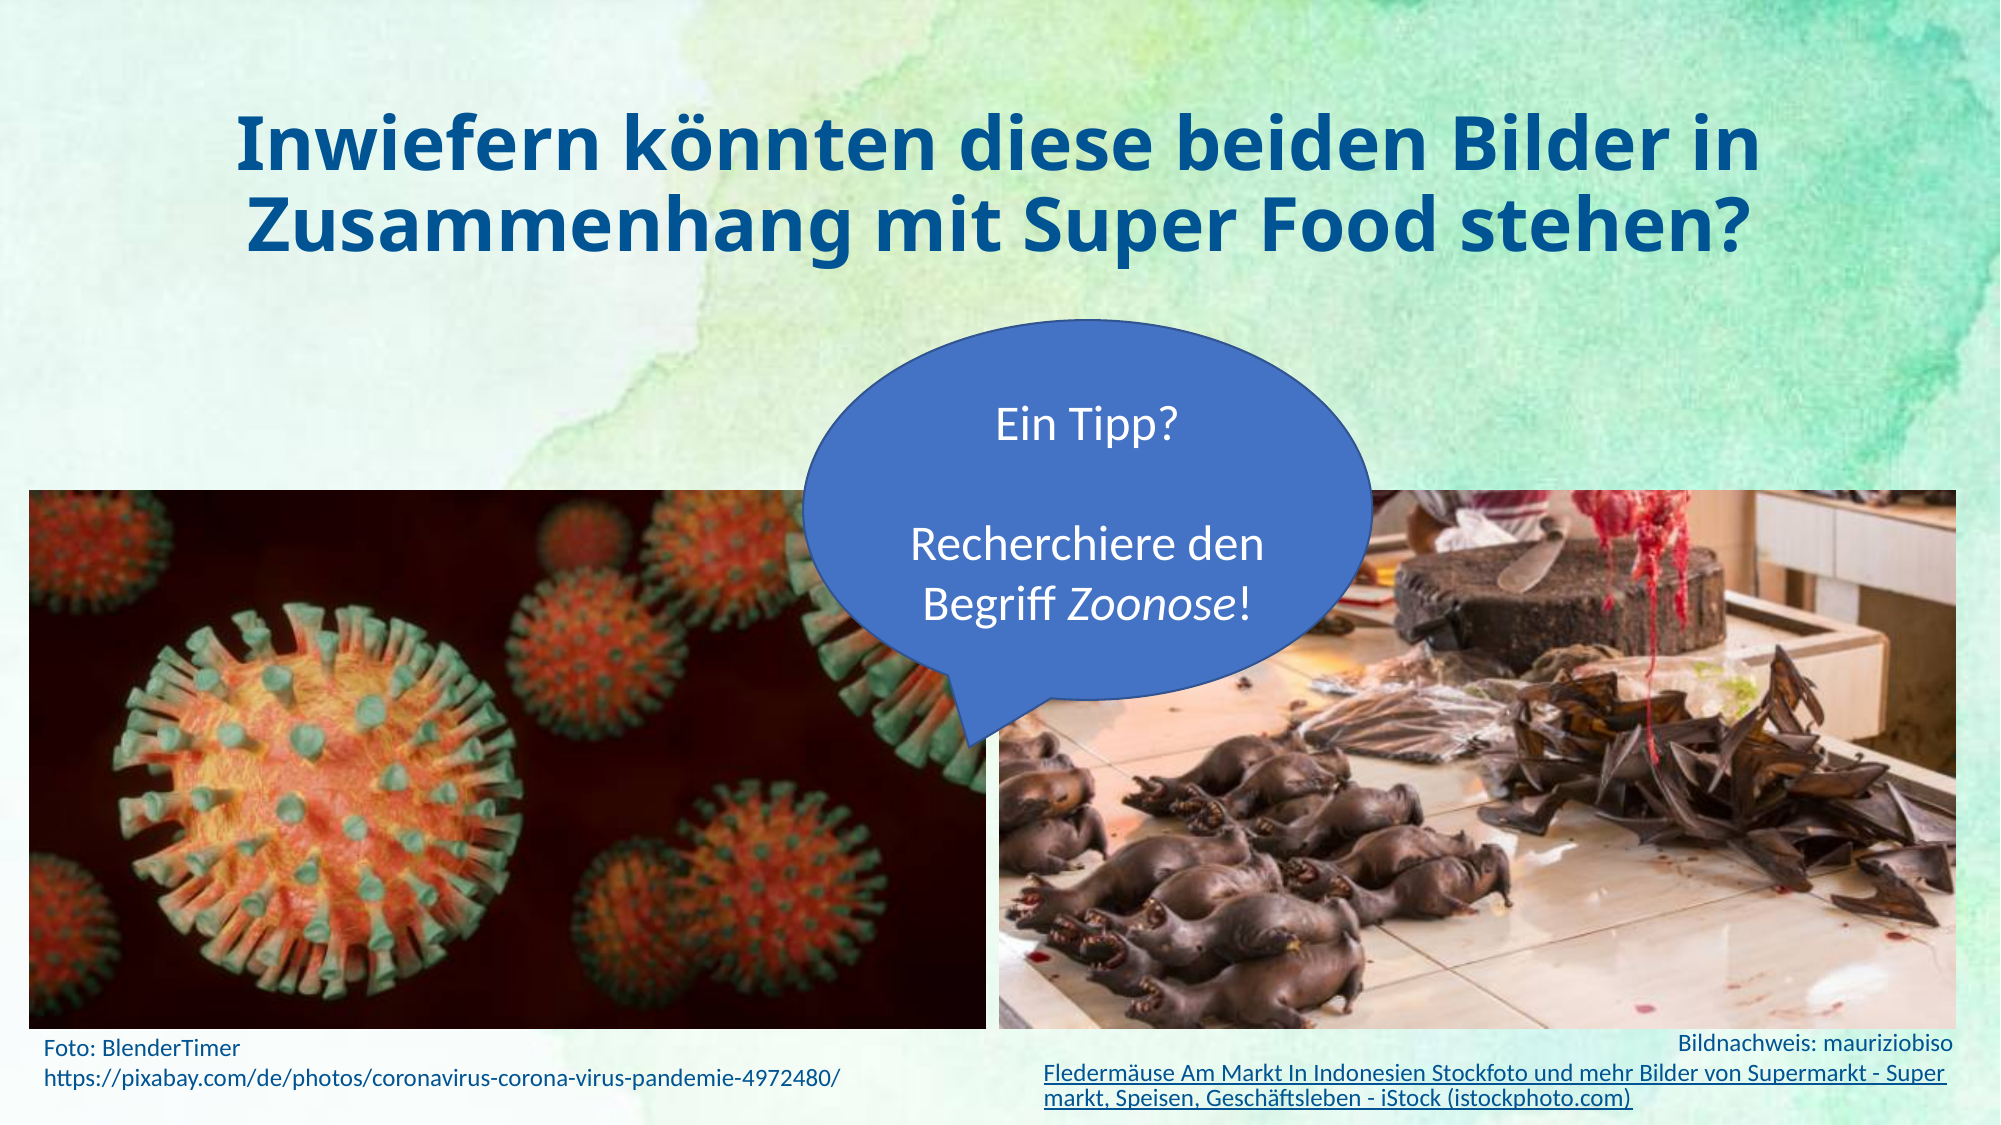

# Inwiefern könnten diese beiden Bilder in Zusammenhang mit Super Food stehen?
Ein Tipp?
Recherchiere den Begriff Zoonose!
Bildnachweis: mauriziobiso
Fledermäuse Am Markt In Indonesien Stockfoto und mehr Bilder von Supermarkt - Supermarkt, Speisen, Geschäftsleben - iStock (istockphoto.com)
Foto: BlenderTimer
https://pixabay.com/de/photos/coronavirus-corona-virus-pandemie-4972480/